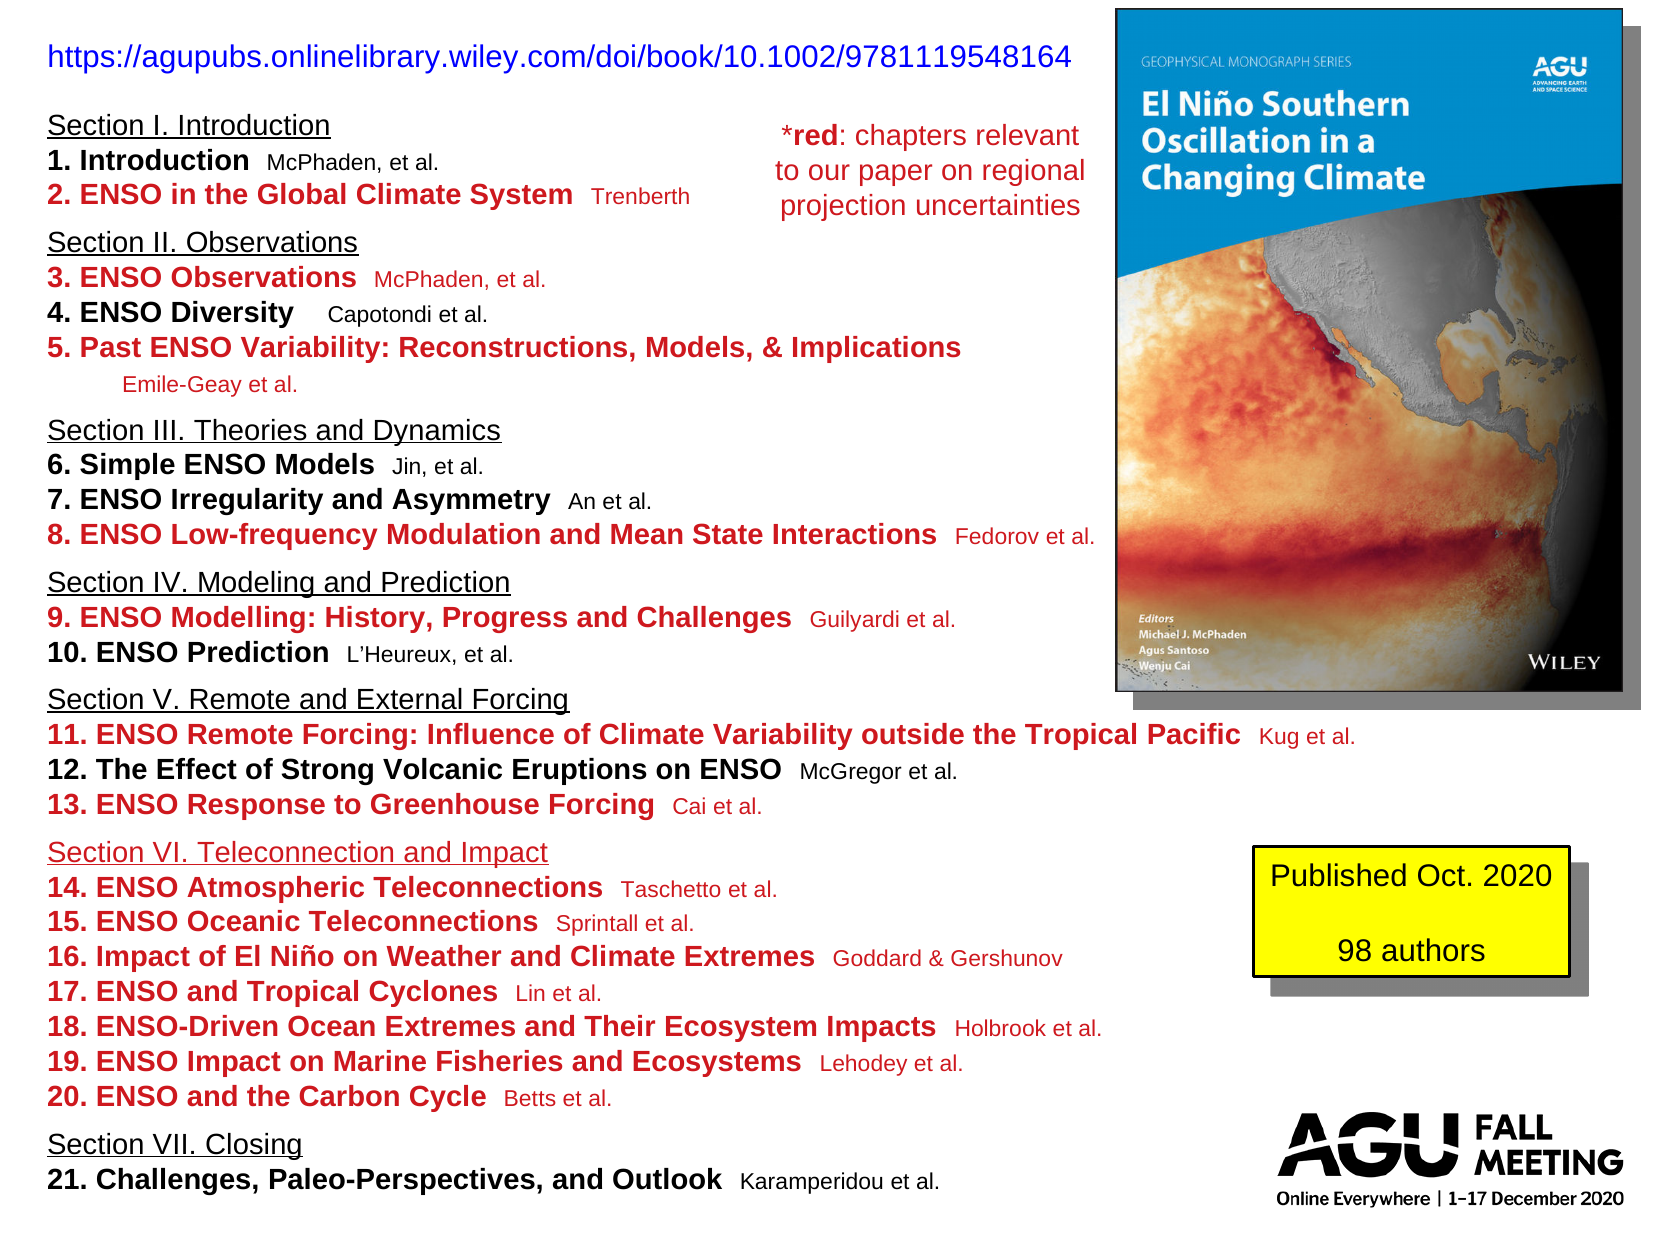

https://agupubs.onlinelibrary.wiley.com/doi/book/10.1002/9781119548164
Section I. Introduction
1. Introduction McPhaden, et al.
2. ENSO in the Global Climate System Trenberth
Section II. Observations
3. ENSO Observations McPhaden, et al.
4. ENSO Diversity    Capotondi et al.
5. Past ENSO Variability: Reconstructions, Models, & Implications
	Emile-Geay et al.
Section III. Theories and Dynamics
6. Simple ENSO Models Jin, et al.
7. ENSO Irregularity and Asymmetry An et al.
8. ENSO Low-frequency Modulation and Mean State Interactions Fedorov et al.
Section IV. Modeling and Prediction
9. ENSO Modelling: History, Progress and Challenges Guilyardi et al.
10. ENSO Prediction L’Heureux, et al.
Section V. Remote and External Forcing
11. ENSO Remote Forcing: Influence of Climate Variability outside the Tropical Pacific Kug et al.
12. The Effect of Strong Volcanic Eruptions on ENSO McGregor et al.
13. ENSO Response to Greenhouse Forcing Cai et al.
Section VI. Teleconnection and Impact
14. ENSO Atmospheric Teleconnections Taschetto et al.
15. ENSO Oceanic Teleconnections Sprintall et al.
16. Impact of El Niño on Weather and Climate Extremes Goddard & Gershunov
17. ENSO and Tropical Cyclones Lin et al.
18. ENSO-Driven Ocean Extremes and Their Ecosystem Impacts Holbrook et al.
19. ENSO Impact on Marine Fisheries and Ecosystems Lehodey et al.
20. ENSO and the Carbon Cycle Betts et al.
Section VII. Closing
21. Challenges, Paleo-Perspectives, and Outlook Karamperidou et al.
*red: chapters relevant
to our paper on regional
projection uncertainties
Published Oct. 2020
98 authors